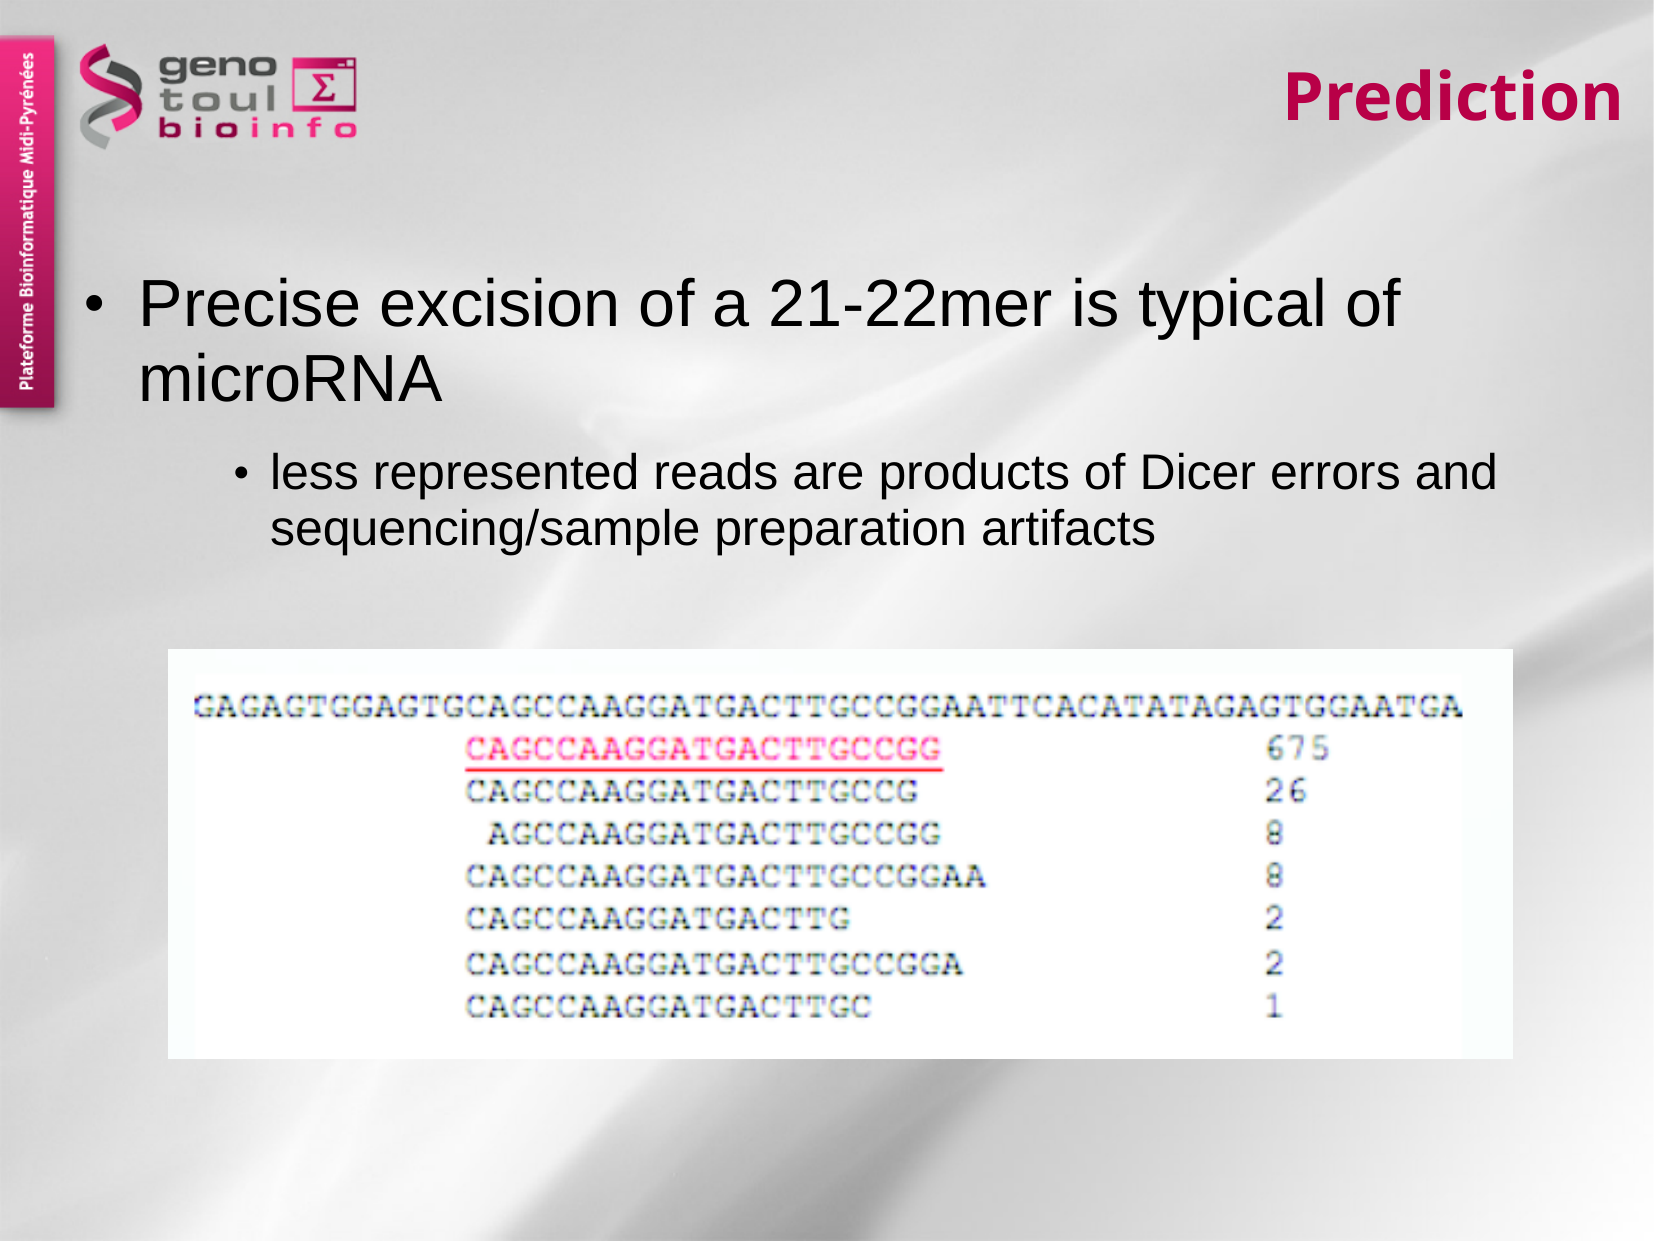

# Prediction
Precise excision of a 21-22mer is typical of microRNA
less represented reads are products of Dicer errors and sequencing/sample preparation artifacts